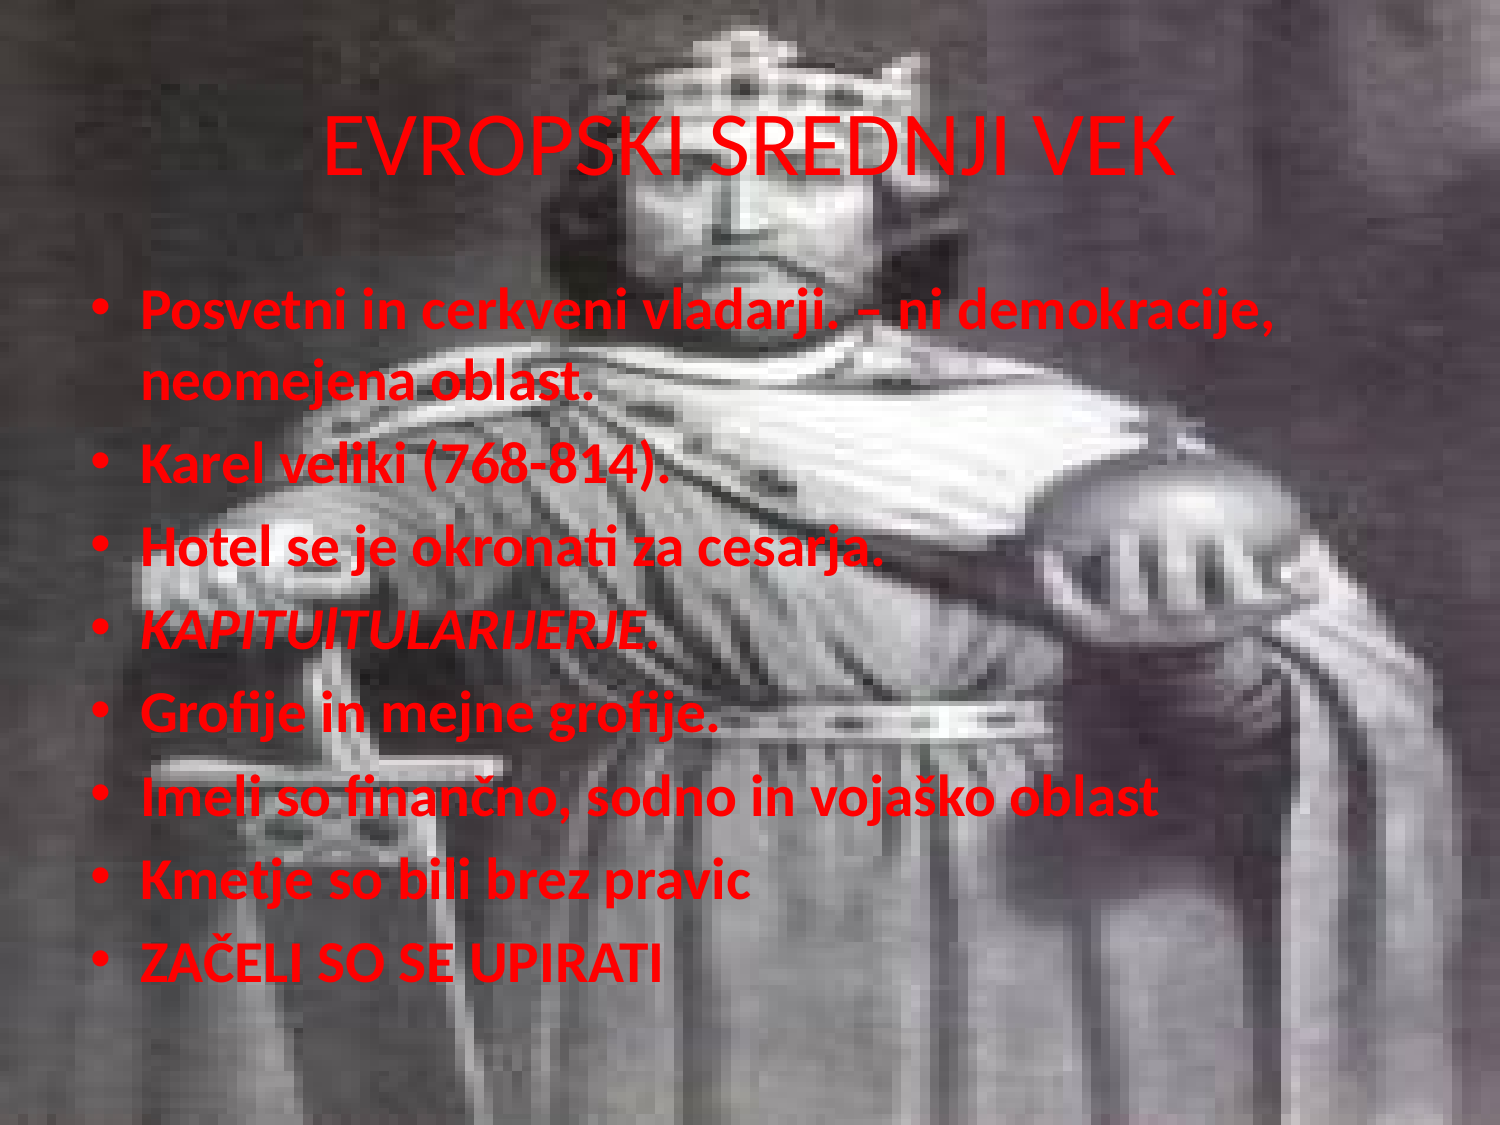

# EVROPSKI SREDNJI VEK
Posvetni in cerkveni vladarji. – ni demokracije, neomejena oblast.
Karel veliki (768-814).
Hotel se je okronati za cesarja.
KAPITUlTULARIJERJE.
Grofije in mejne grofije.
Imeli so finančno, sodno in vojaško oblast
Kmetje so bili brez pravic
ZAČELI SO SE UPIRATI